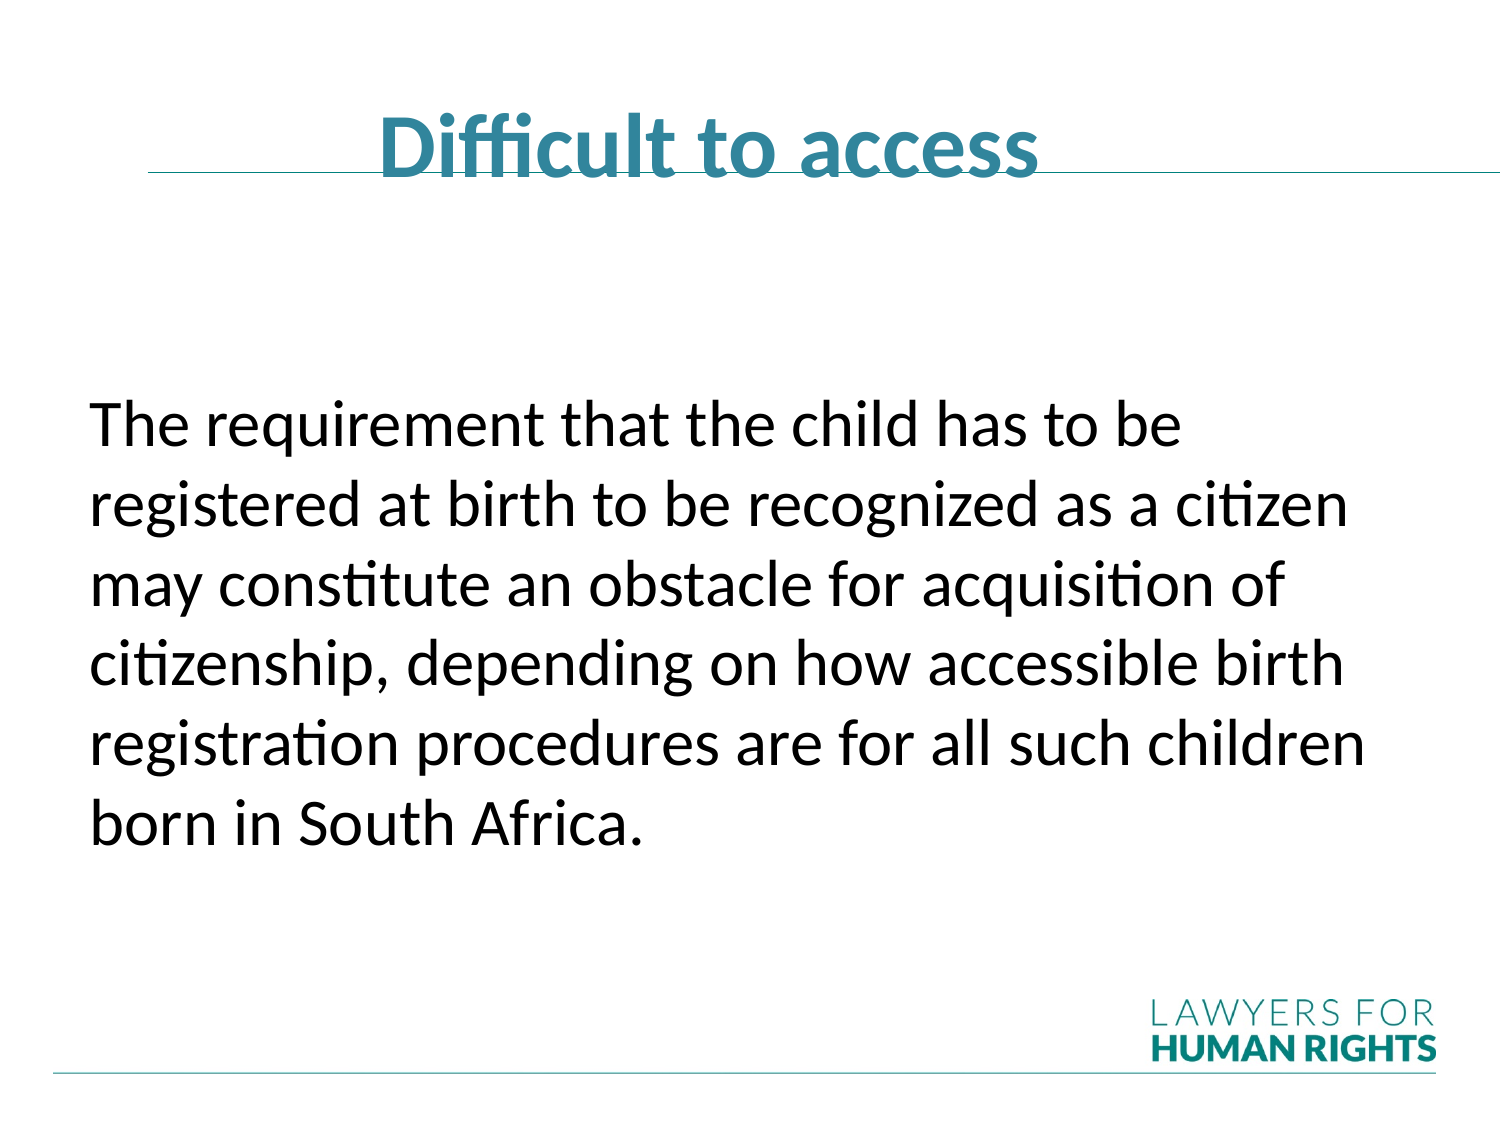

# Difficult to access
The requirement that the child has to be registered at birth to be recognized as a citizen may constitute an obstacle for acquisition of citizenship, depending on how accessible birth registration procedures are for all such children born in South Africa.